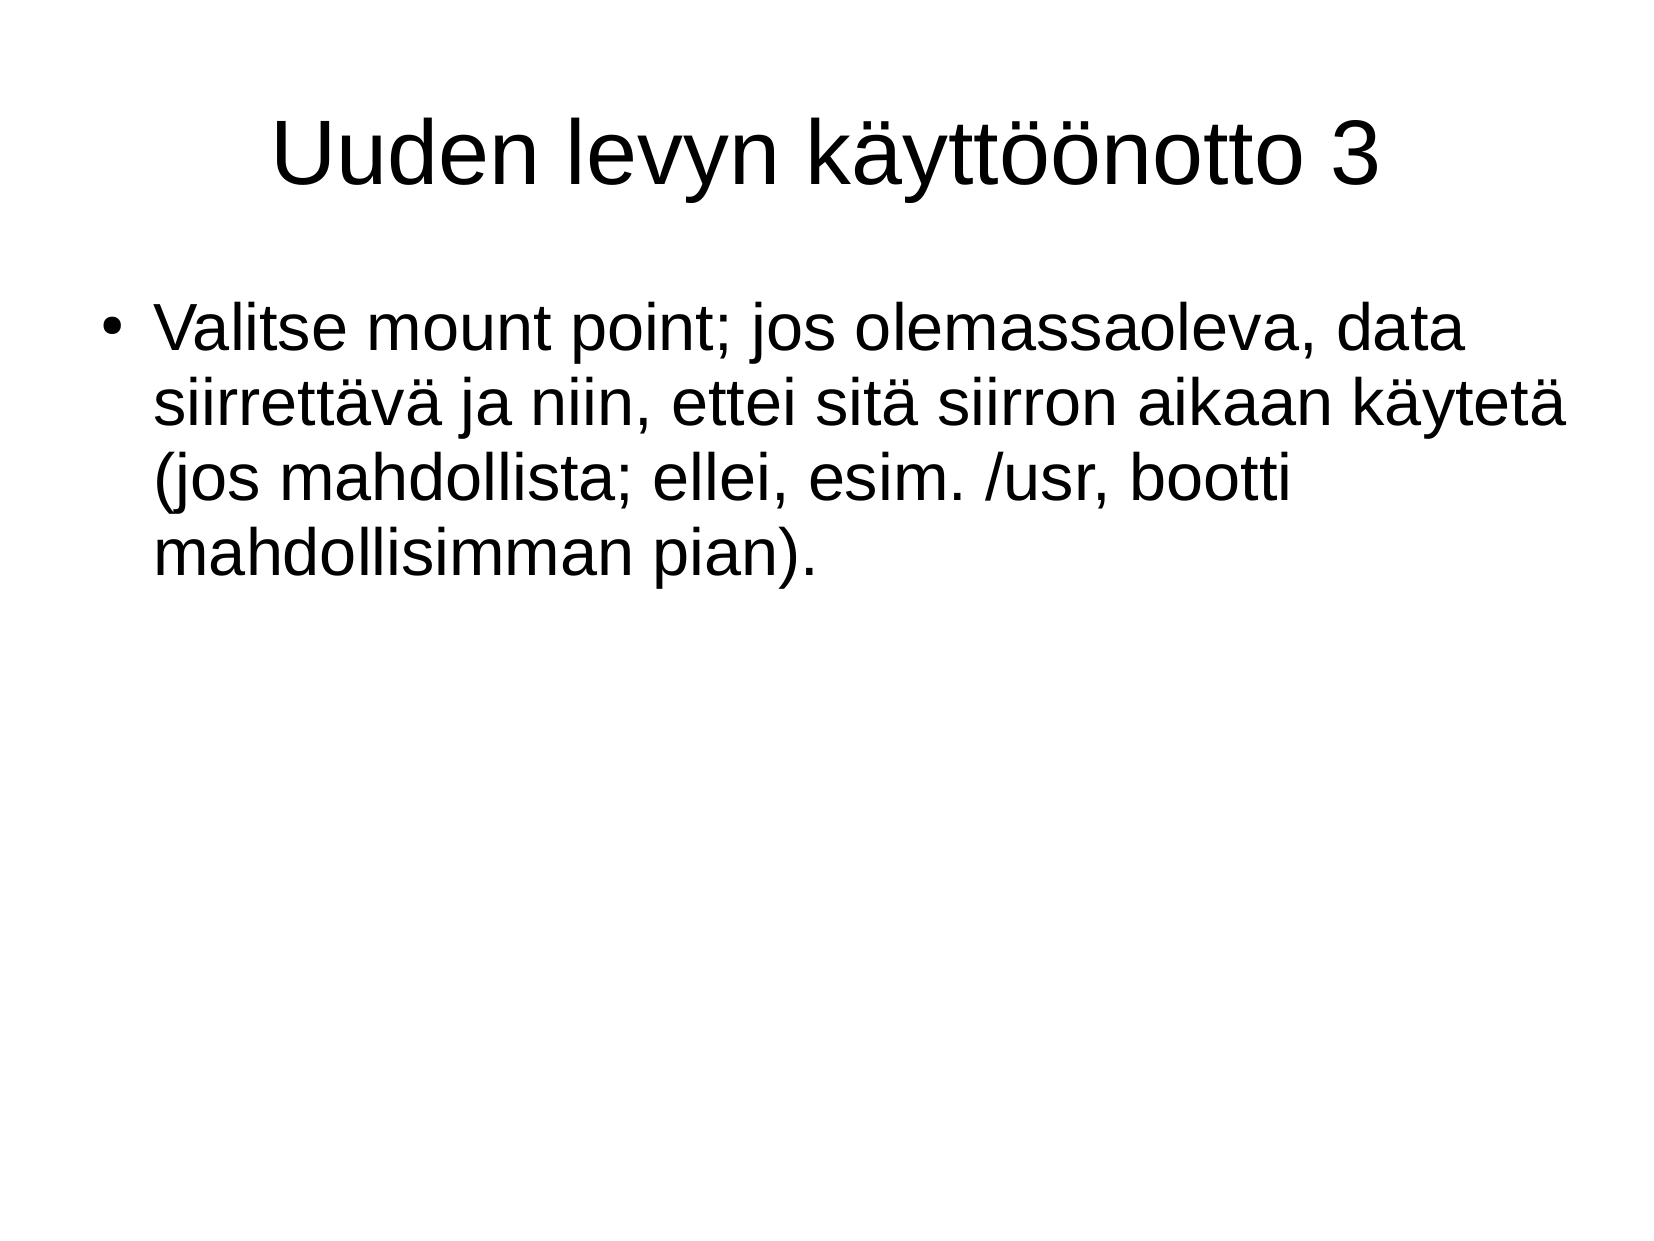

# Uuden levyn käyttöönotto 3
Valitse mount point; jos olemassaoleva, data siirrettävä ja niin, ettei sitä siirron aikaan käytetä (jos mahdollista; ellei, esim. /usr, bootti mahdollisimman pian).